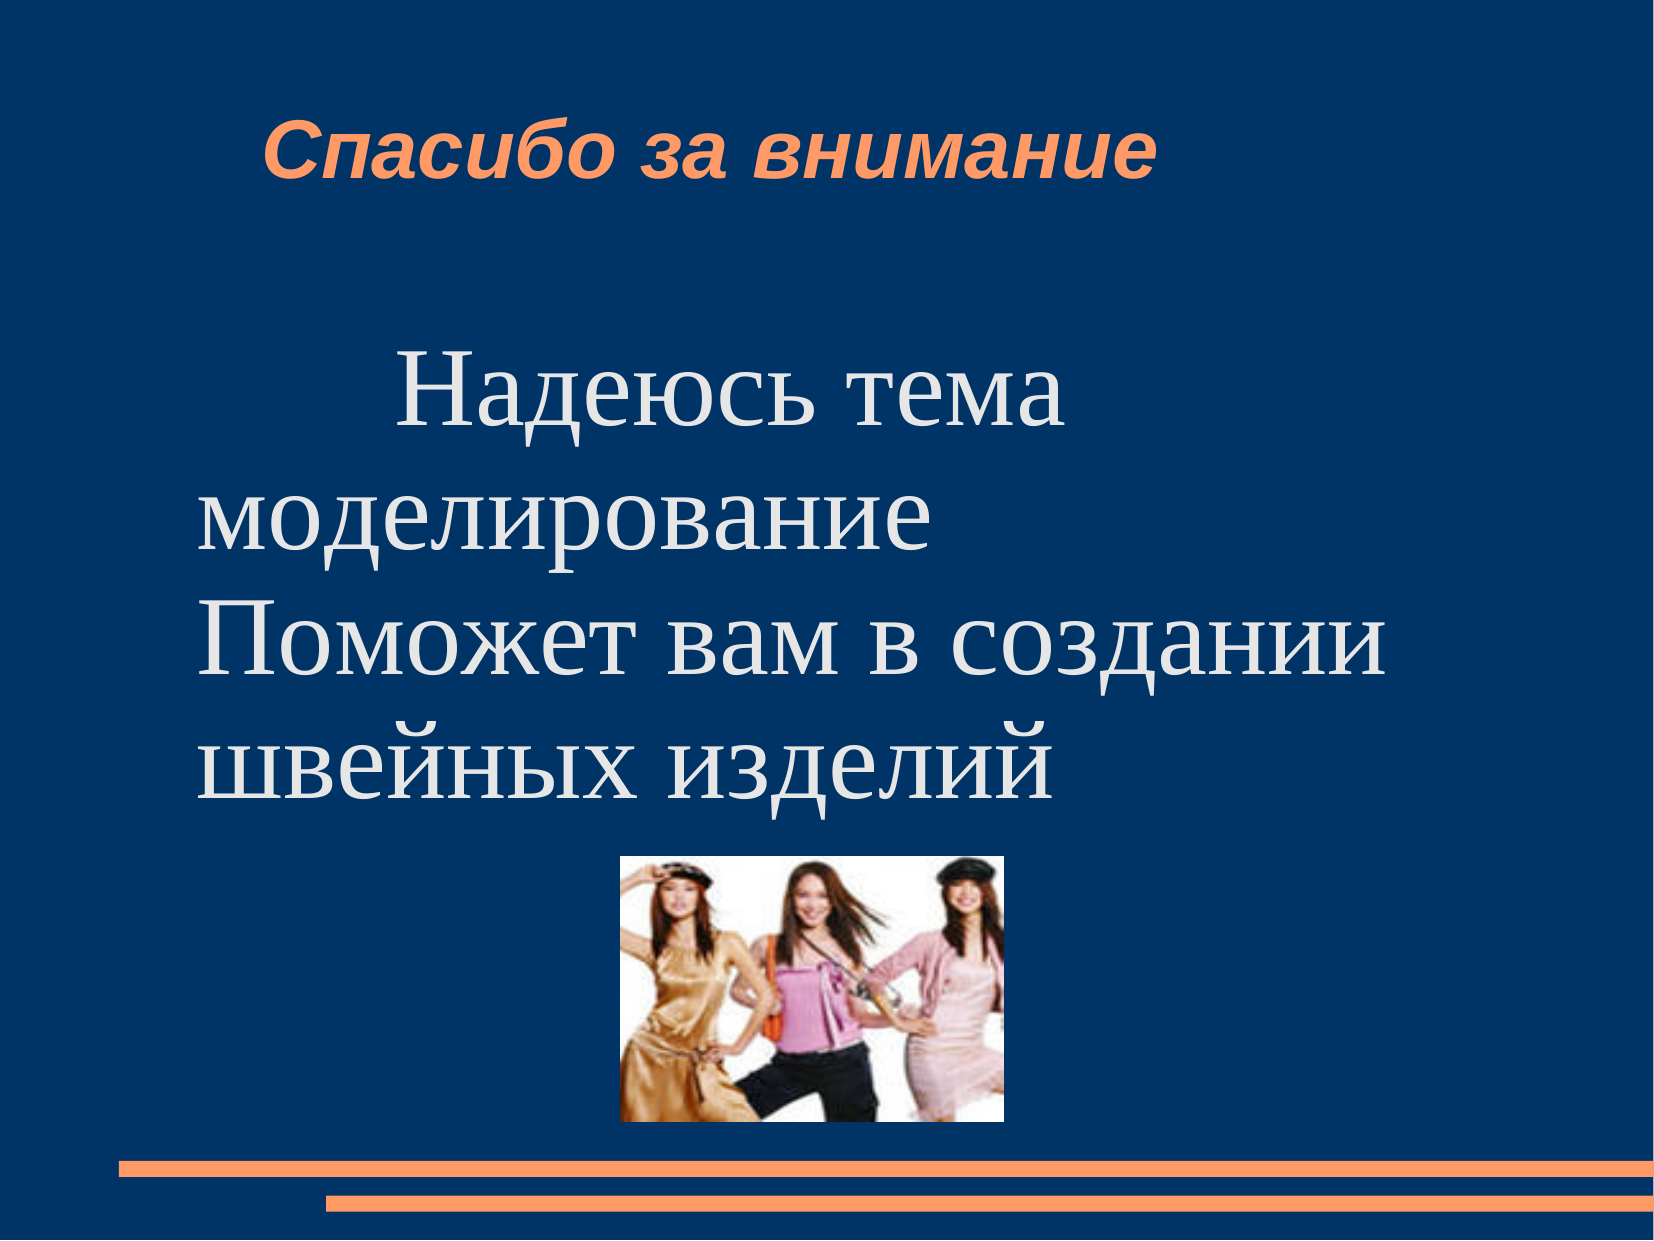

# Спасибо за внимание
 Надеюсь тема моделирование
Поможет вам в создании швейных изделий